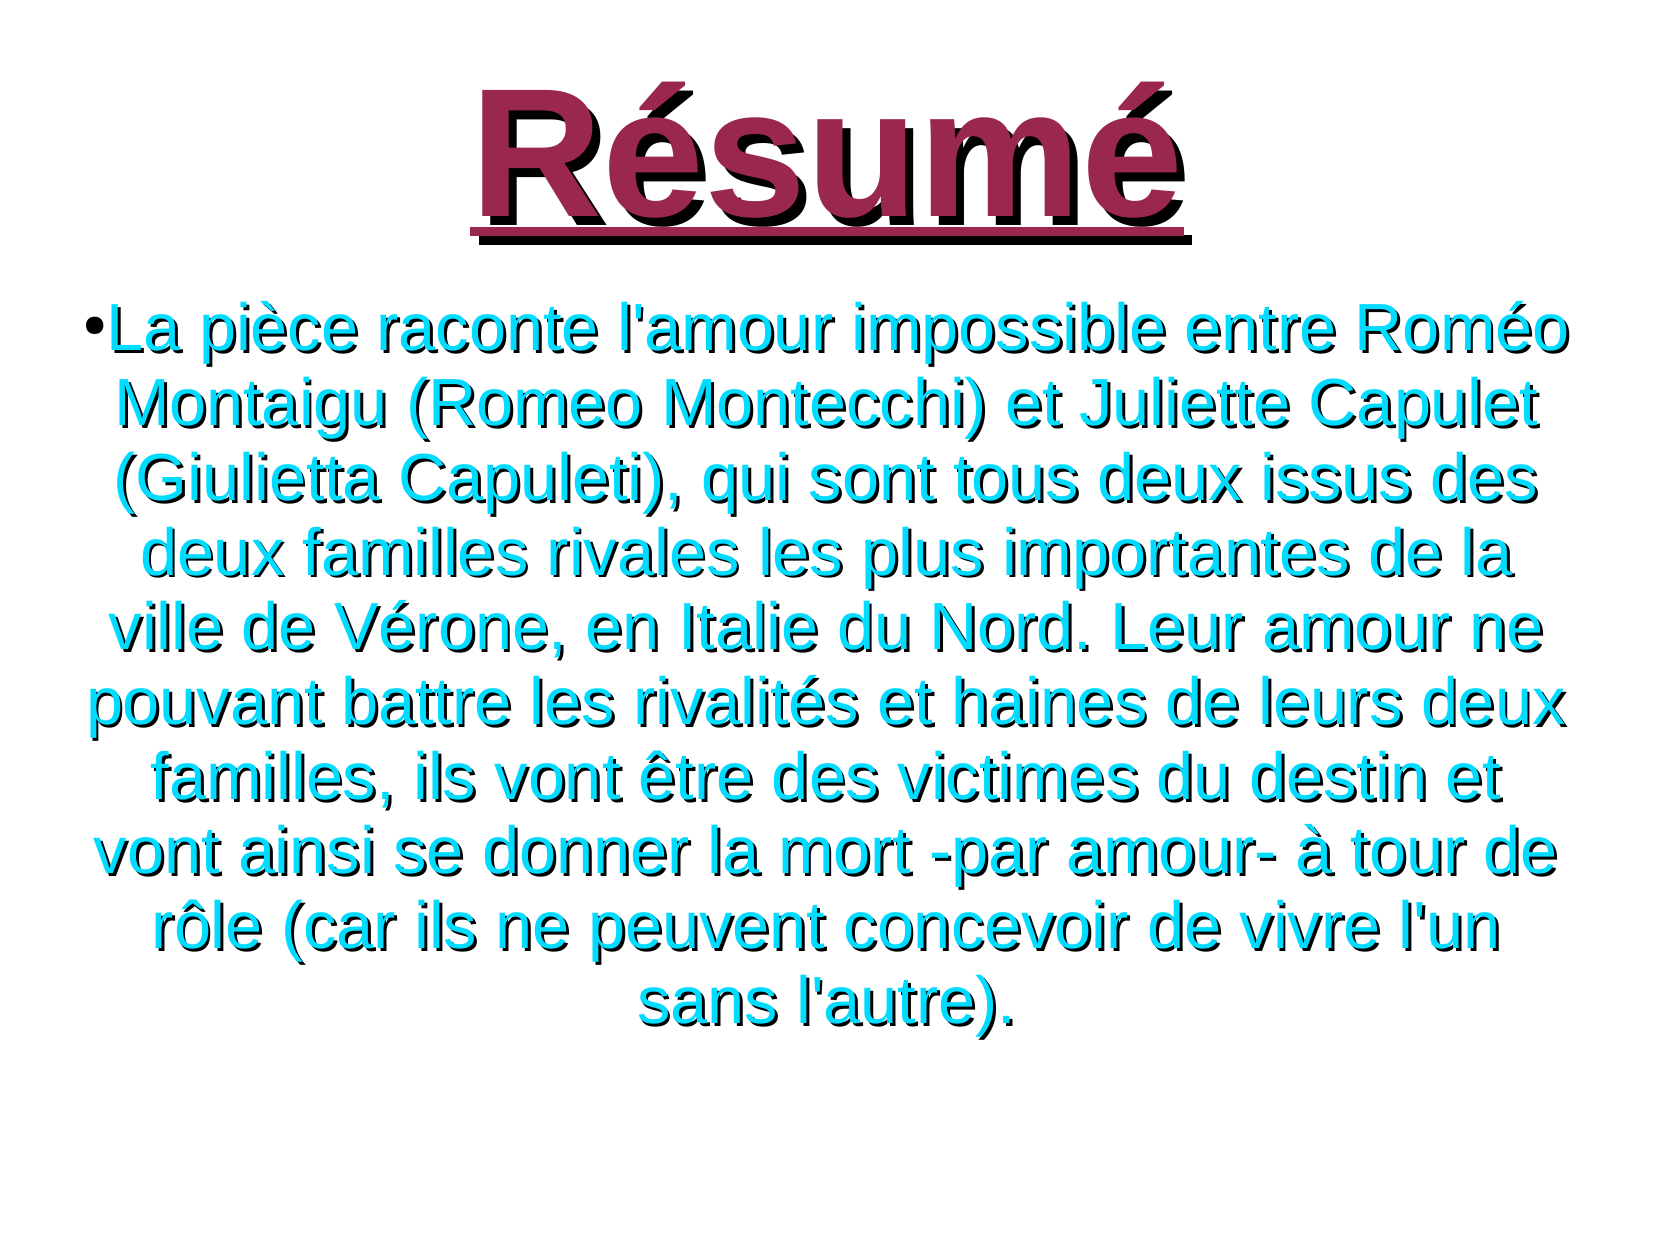

Résumé
# La pièce raconte l'amour impossible entre Roméo Montaigu (Romeo Montecchi) et Juliette Capulet (Giulietta Capuleti), qui sont tous deux issus des deux familles rivales les plus importantes de la ville de Vérone, en Italie du Nord. Leur amour ne pouvant battre les rivalités et haines de leurs deux familles, ils vont être des victimes du destin et vont ainsi se donner la mort -par amour- à tour de rôle (car ils ne peuvent concevoir de vivre l'un sans l'autre).